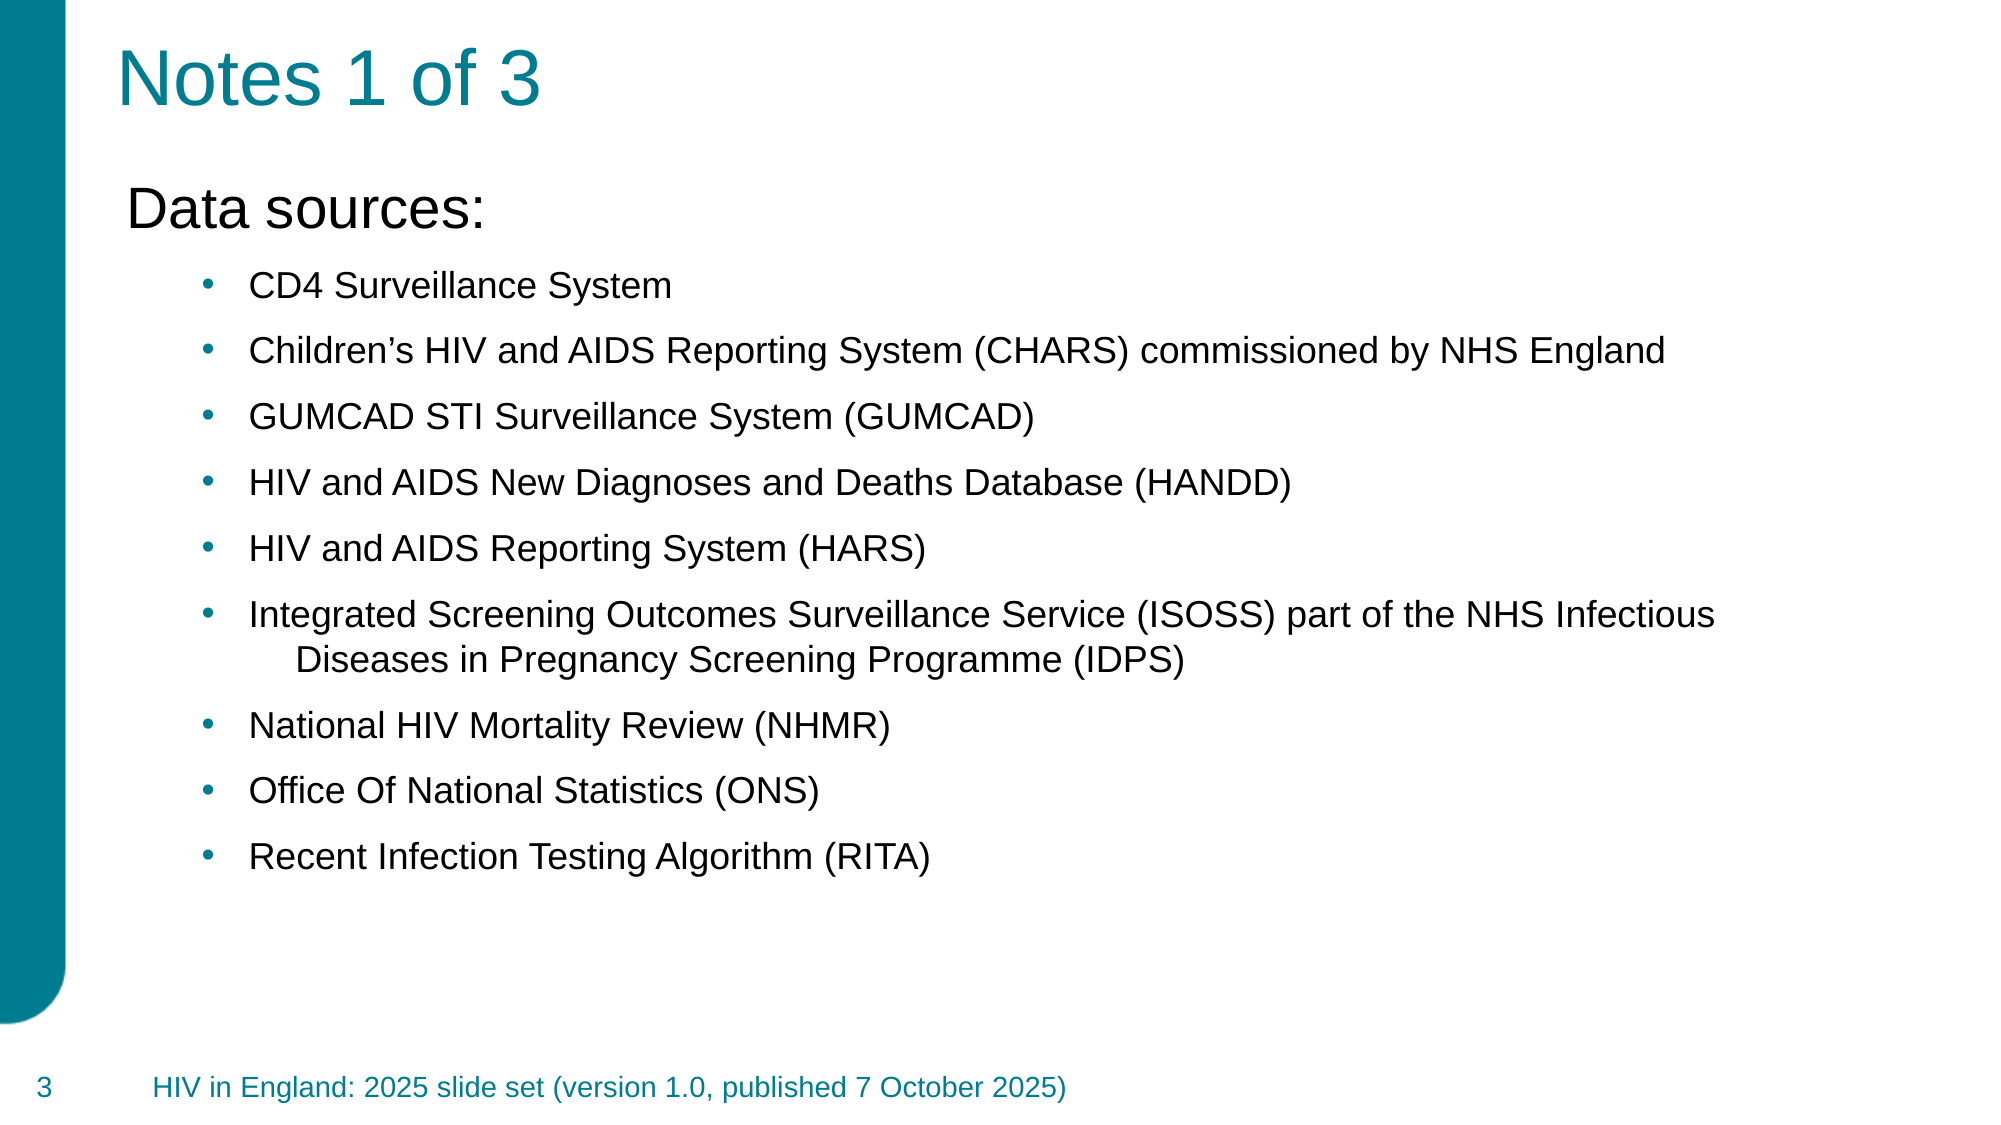

# Notes 1 of 3
Data sources:
CD4 Surveillance System
Children’s HIV and AIDS Reporting System (CHARS) commissioned by NHS England
GUMCAD STI Surveillance System (GUMCAD)
HIV and AIDS New Diagnoses and Deaths Database (HANDD)
HIV and AIDS Reporting System (HARS)
Integrated Screening Outcomes Surveillance Service (ISOSS) part of the NHS Infectious Diseases in Pregnancy Screening Programme (IDPS)
National HIV Mortality Review (NHMR)
Office Of National Statistics (ONS)
Recent Infection Testing Algorithm (RITA)
3
HIV in England: 2025 slide set (version 1.0, published 7 October 2025)